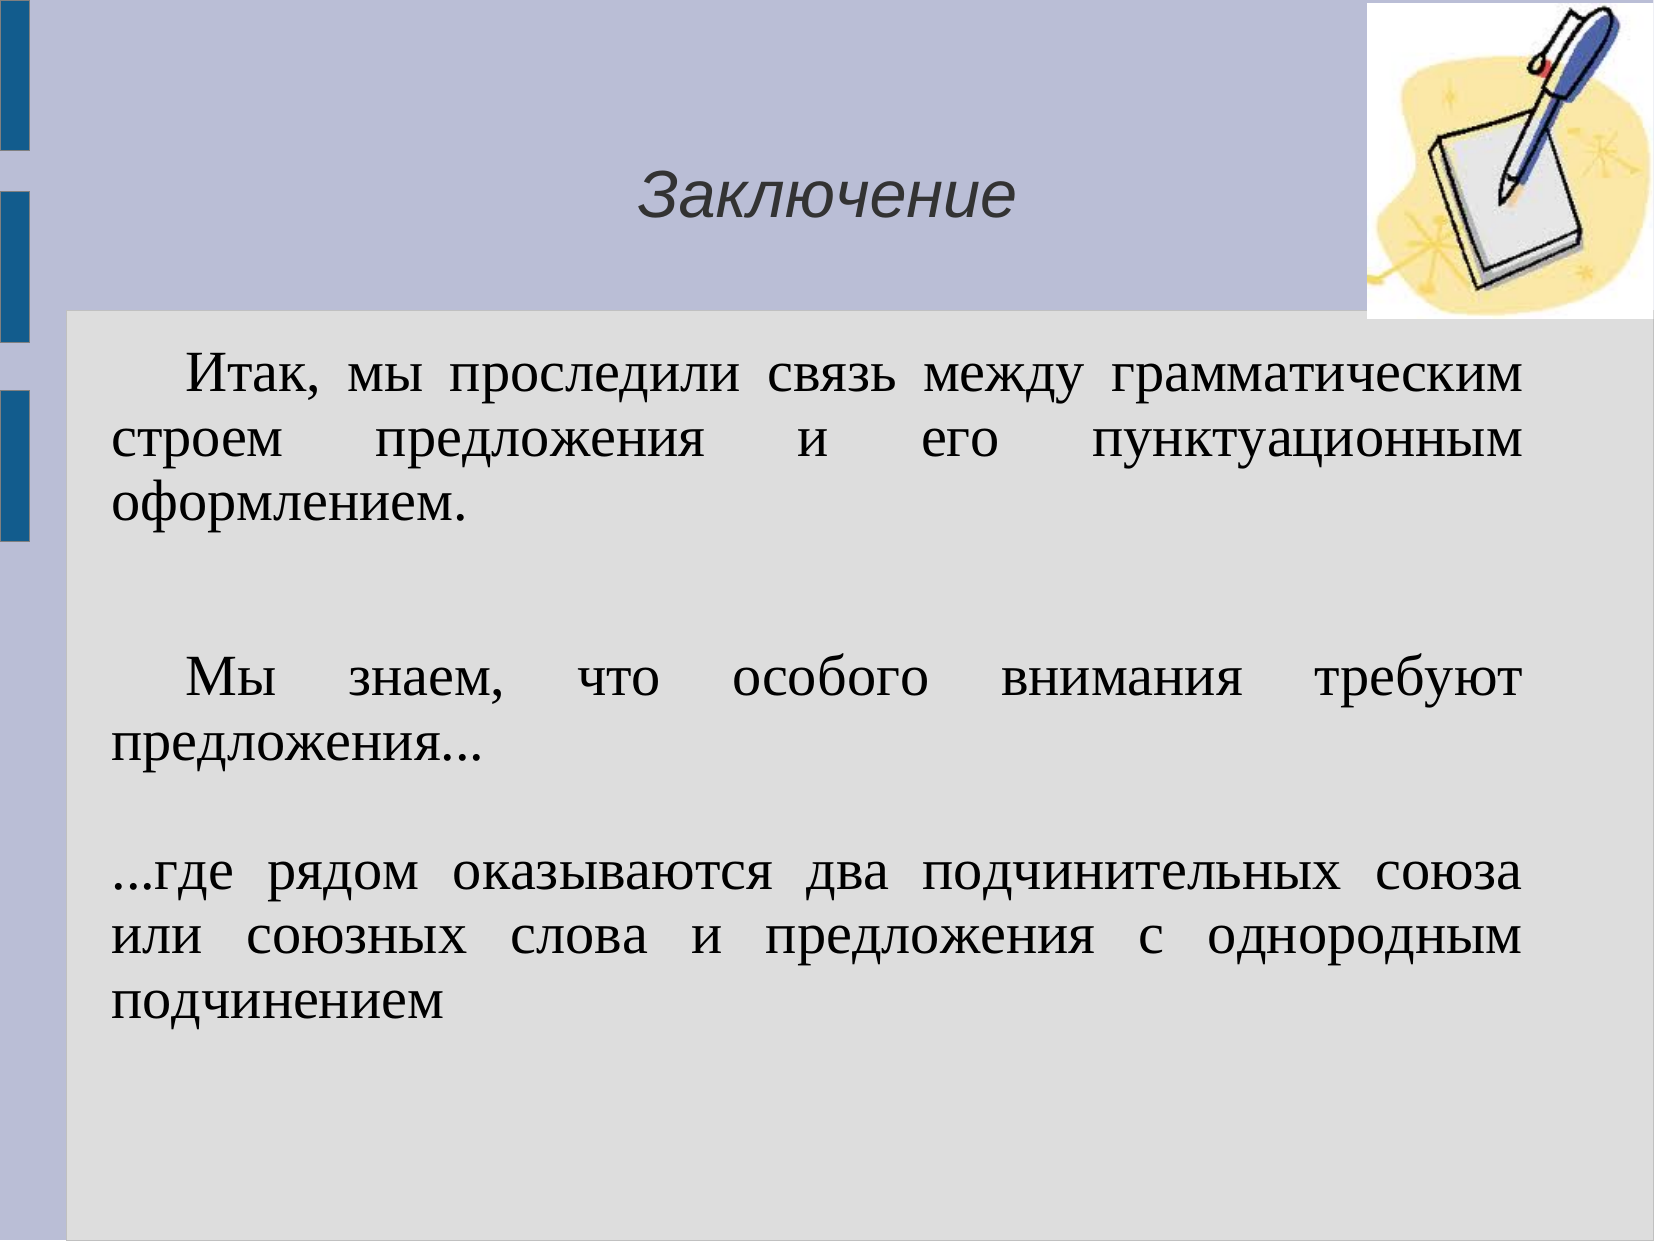

# Заключение
	Итак, мы проследили связь между грамматическим строем предложения и его пунктуационным оформлением.
	Мы знаем, что особого внимания требуют предложения...
...где рядом оказываются два подчинительных союза или союзных слова и предложения с однородным подчинением